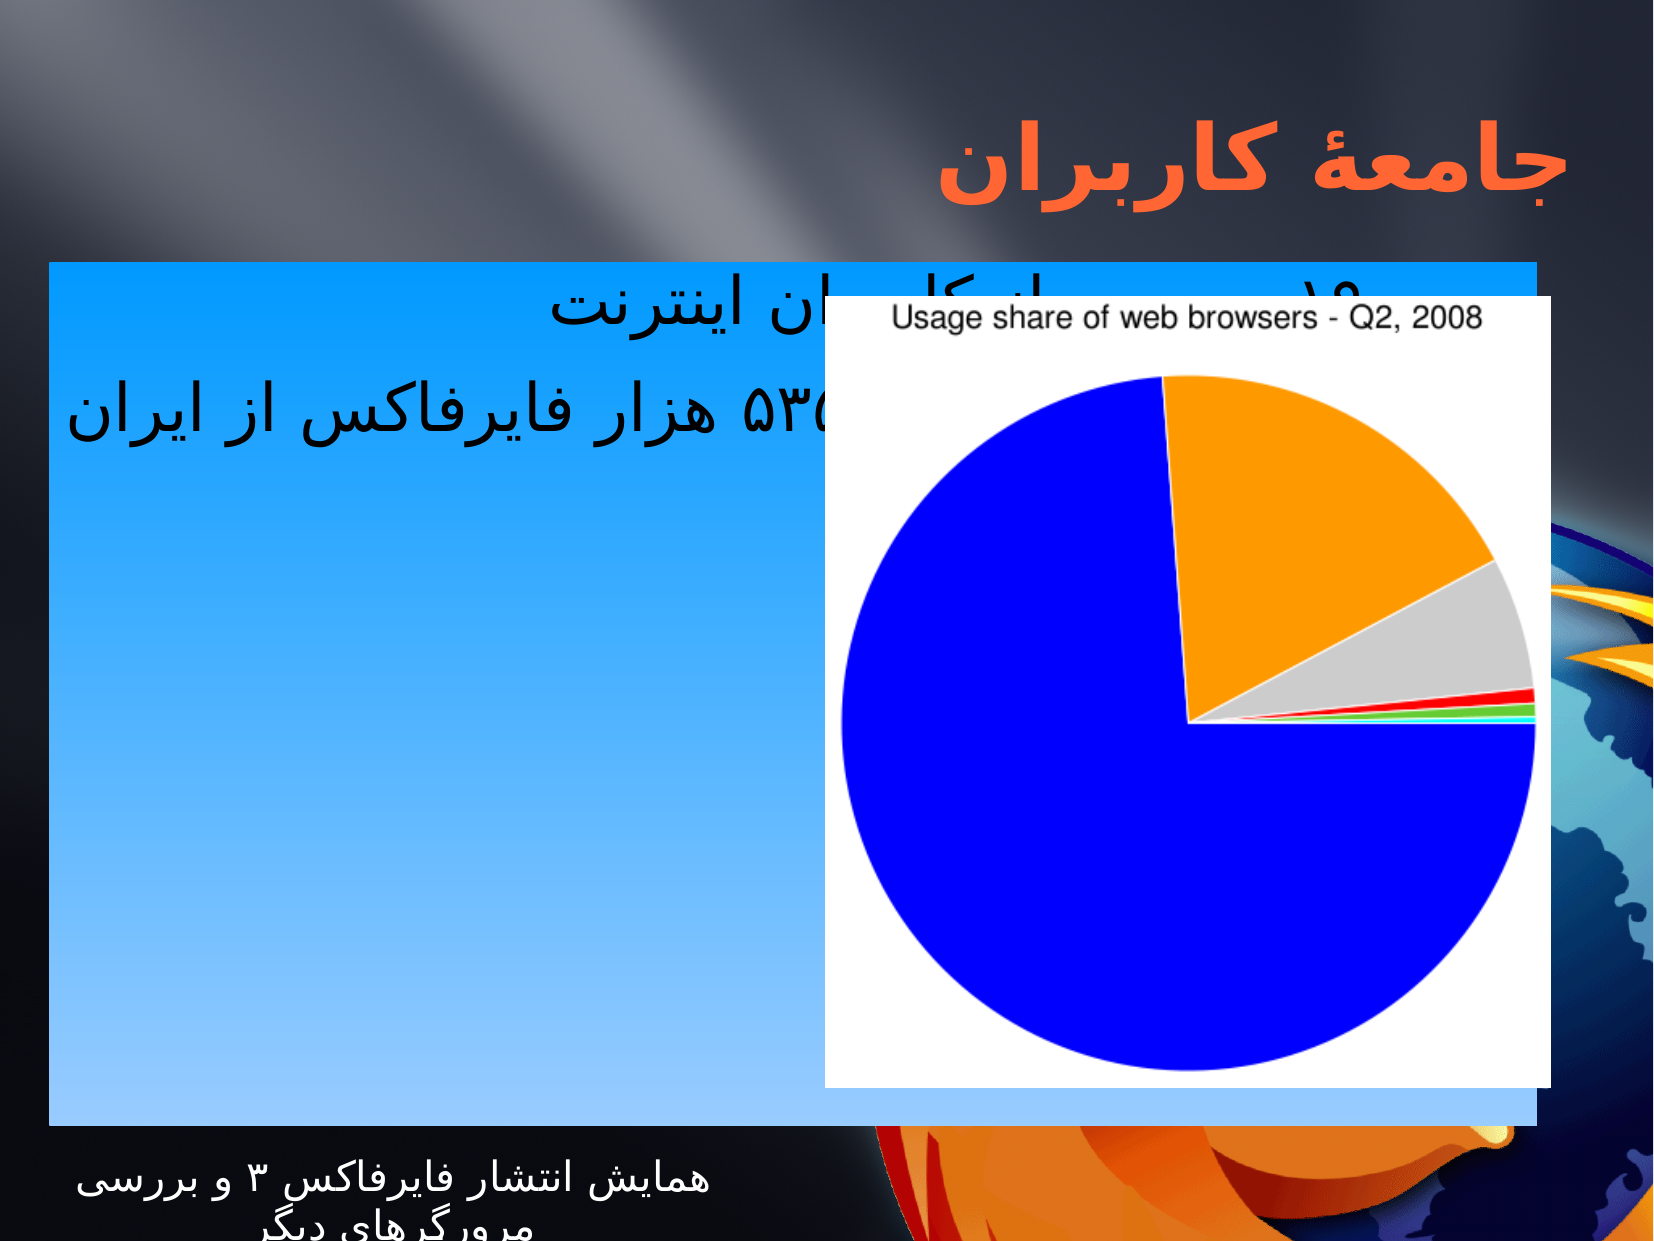

# جامعهٔ کاربران
سهم ۱۹ درصدی از کاربران اینترنت
رتبهٔ ۱۲ام ایران و دانلود ۵۳۵ هزار فایرفاکس از ایران